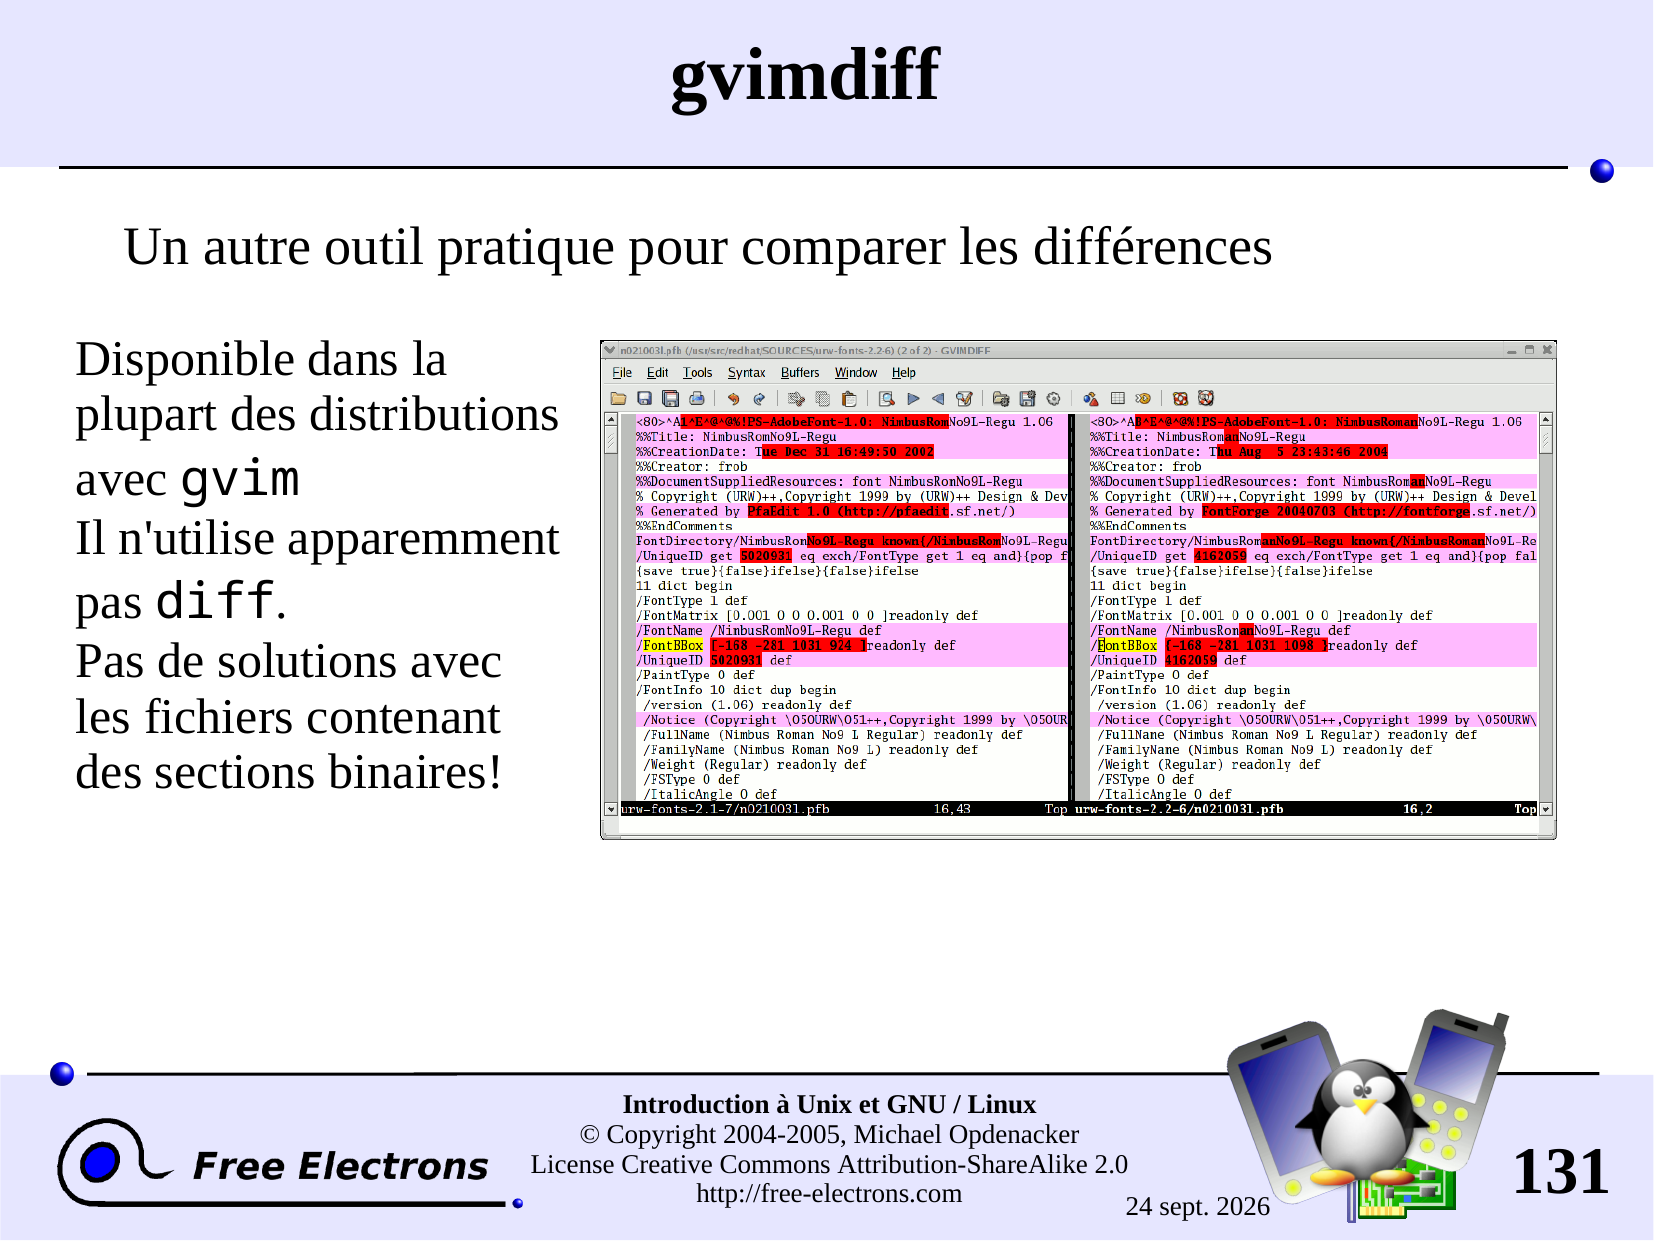

# gvimdiff
Un autre outil pratique pour comparer les différences
Disponible dans la plupart des distributions avec gvim
Il n'utilise apparemment pas diff.
Pas de solutions avec les fichiers contenant des sections binaires!